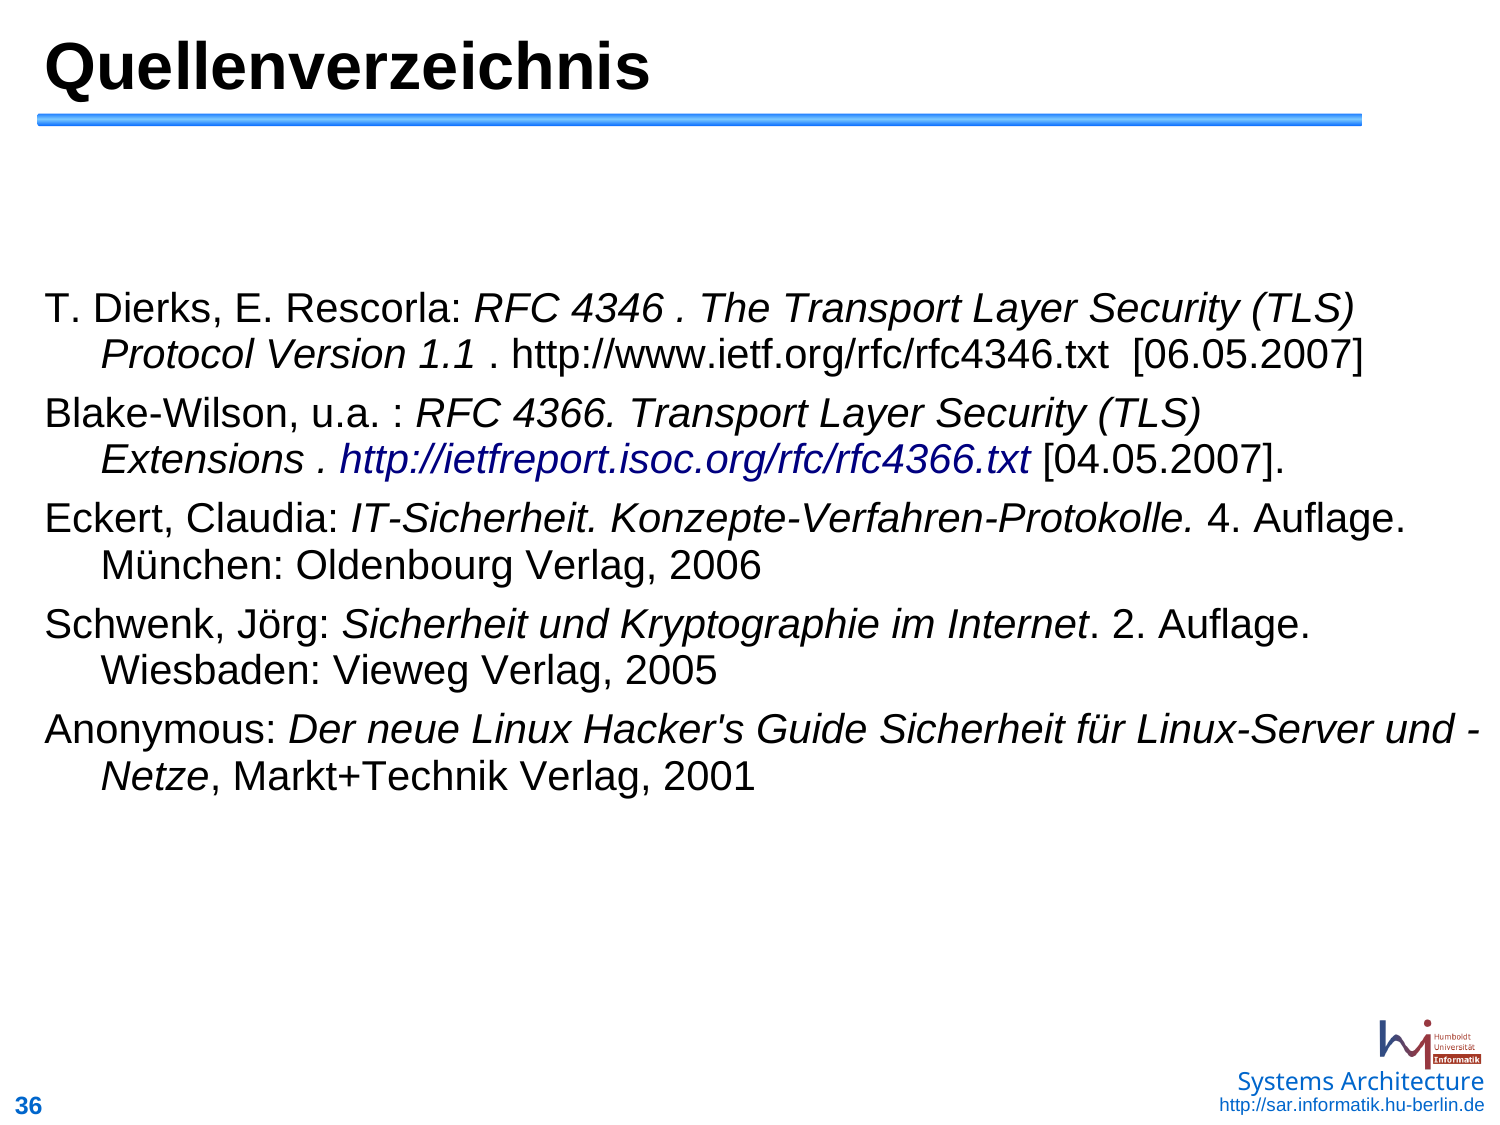

# Quellenverzeichnis
T. Dierks, E. Rescorla: RFC 4346 . The Transport Layer Security (TLS) Protocol Version 1.1 . http://www.ietf.org/rfc/rfc4346.txt [06.05.2007]
Blake-Wilson, u.a. : RFC 4366. Transport Layer Security (TLS)
Extensions . http://ietfreport.isoc.org/rfc/rfc4366.txt [04.05.2007].
Eckert, Claudia: IT-Sicherheit. Konzepte-Verfahren-Protokolle. 4. Auflage. München: Oldenbourg Verlag, 2006
Schwenk, Jörg: Sicherheit und Kryptographie im Internet. 2. Auflage. Wiesbaden: Vieweg Verlag, 2005
Anonymous: Der neue Linux Hacker's Guide Sicherheit für Linux-Server und -Netze, Markt+Technik Verlag, 2001